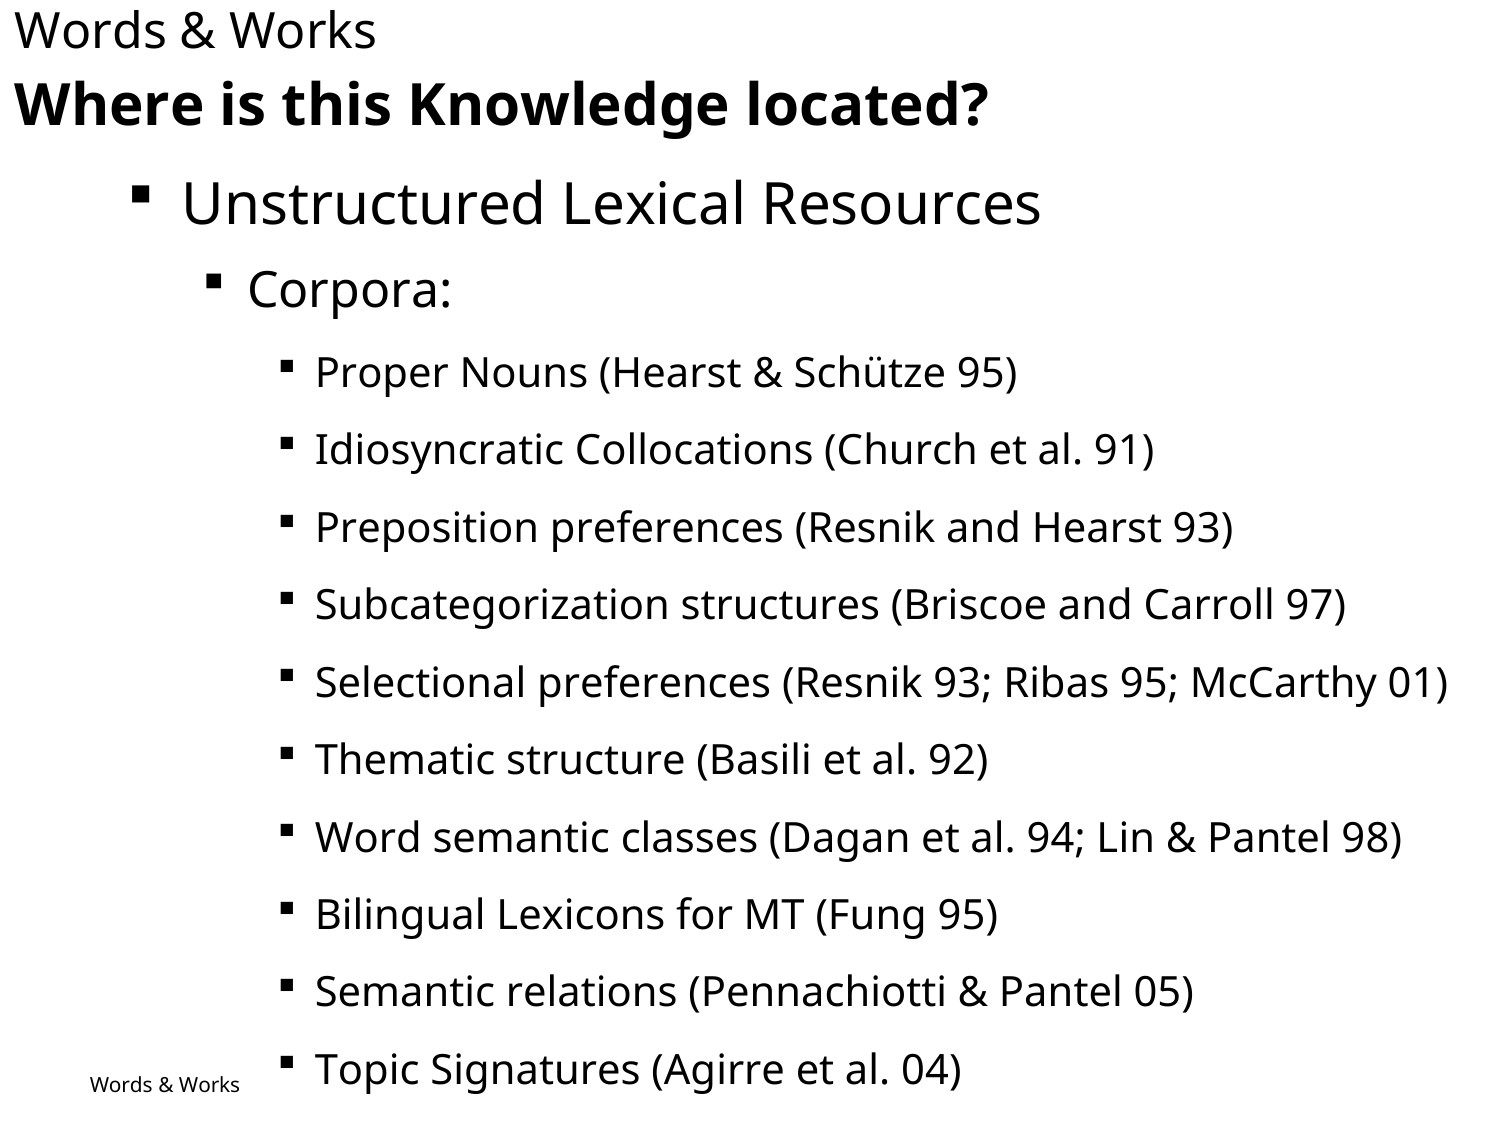

Words & Works
Where is this Knowledge located?
# Unstructured Lexical Resources
Corpora:
Proper Nouns (Hearst & Schütze 95)
Idiosyncratic Collocations (Church et al. 91)
Preposition preferences (Resnik and Hearst 93)
Subcategorization structures (Briscoe and Carroll 97)
Selectional preferences (Resnik 93; Ribas 95; McCarthy 01)
Thematic structure (Basili et al. 92)
Word semantic classes (Dagan et al. 94; Lin & Pantel 98)
Bilingual Lexicons for MT (Fung 95)
Semantic relations (Pennachiotti & Pantel 05)
Topic Signatures (Agirre et al. 04)